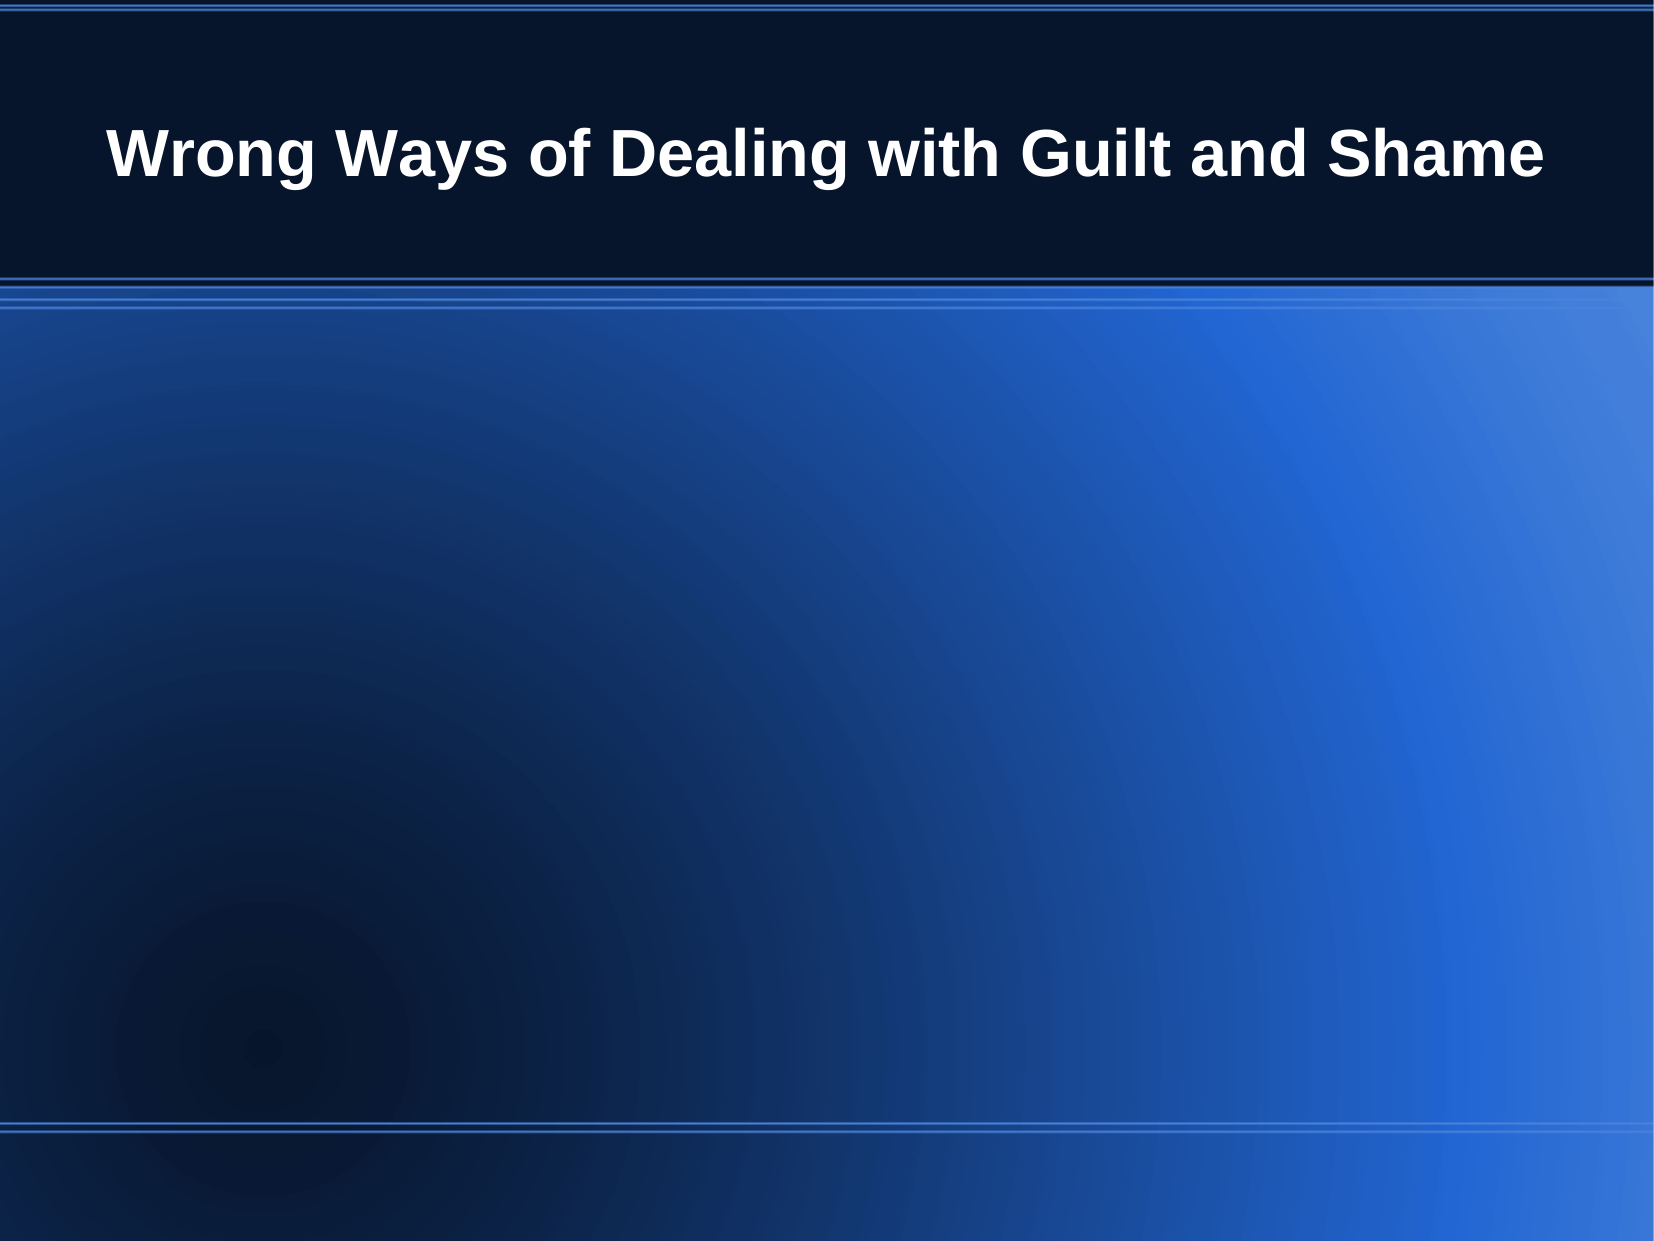

# Wrong Ways of Dealing with Guilt and Shame